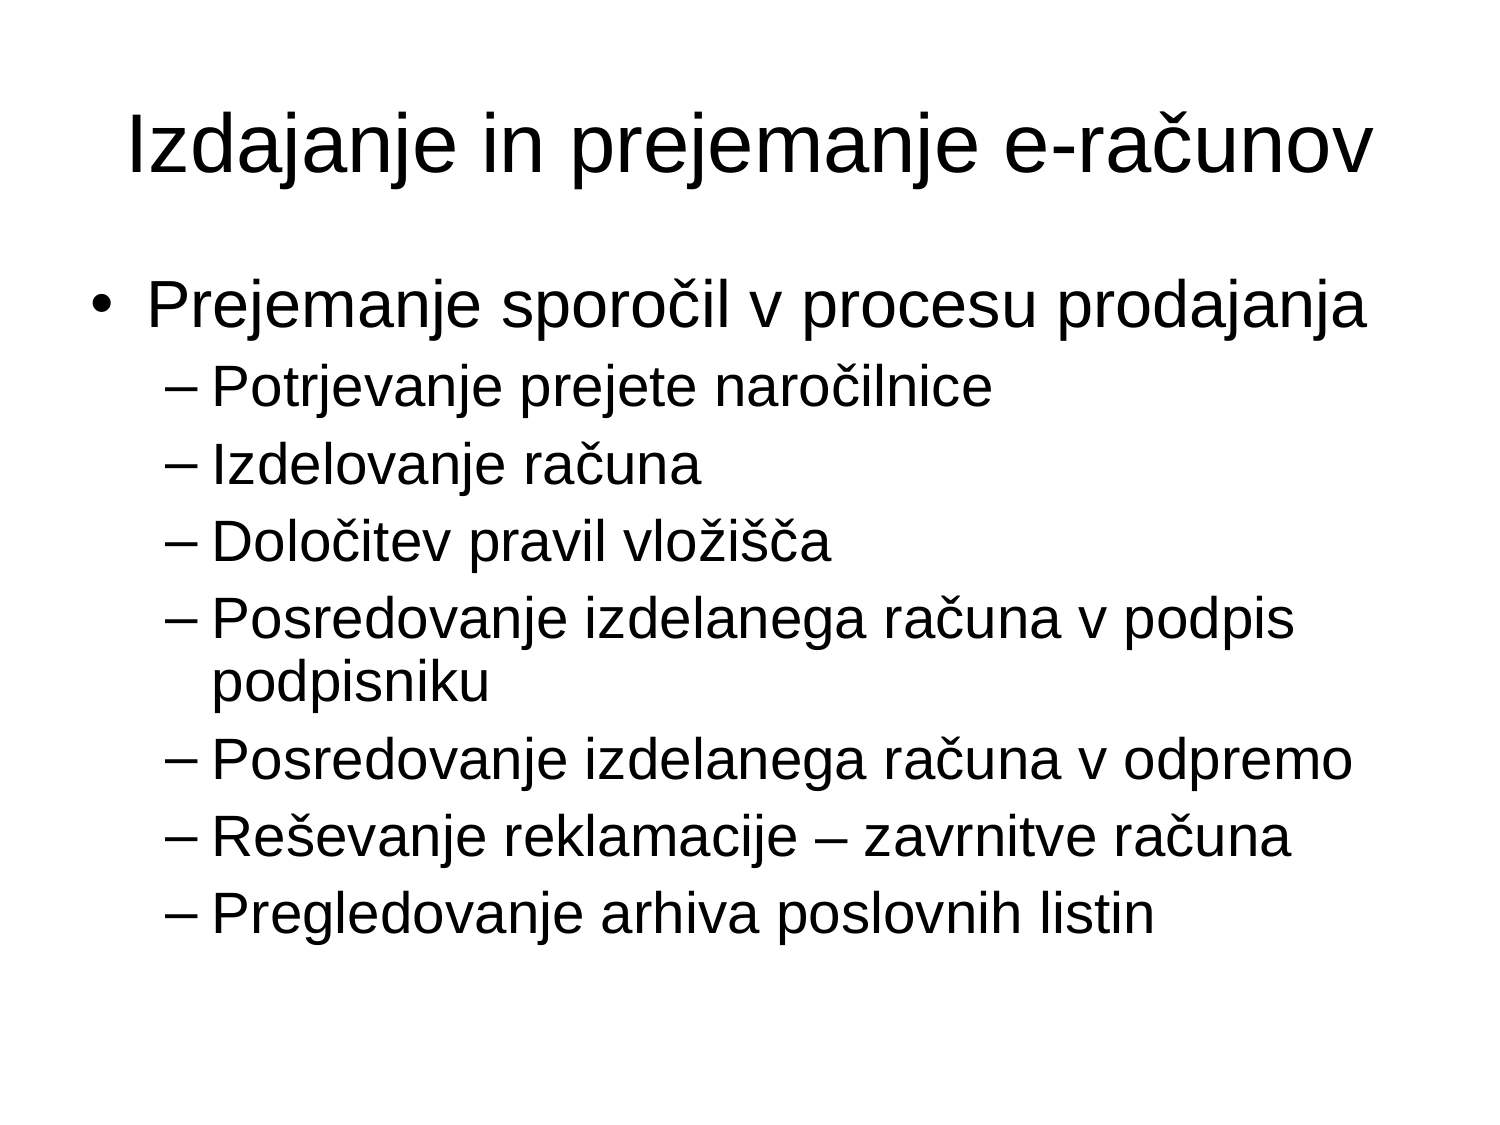

# Izdajanje in prejemanje e-računov
Prejemanje sporočil v procesu prodajanja
Potrjevanje prejete naročilnice
Izdelovanje računa
Določitev pravil vložišča
Posredovanje izdelanega računa v podpis podpisniku
Posredovanje izdelanega računa v odpremo
Reševanje reklamacije – zavrnitve računa
Pregledovanje arhiva poslovnih listin